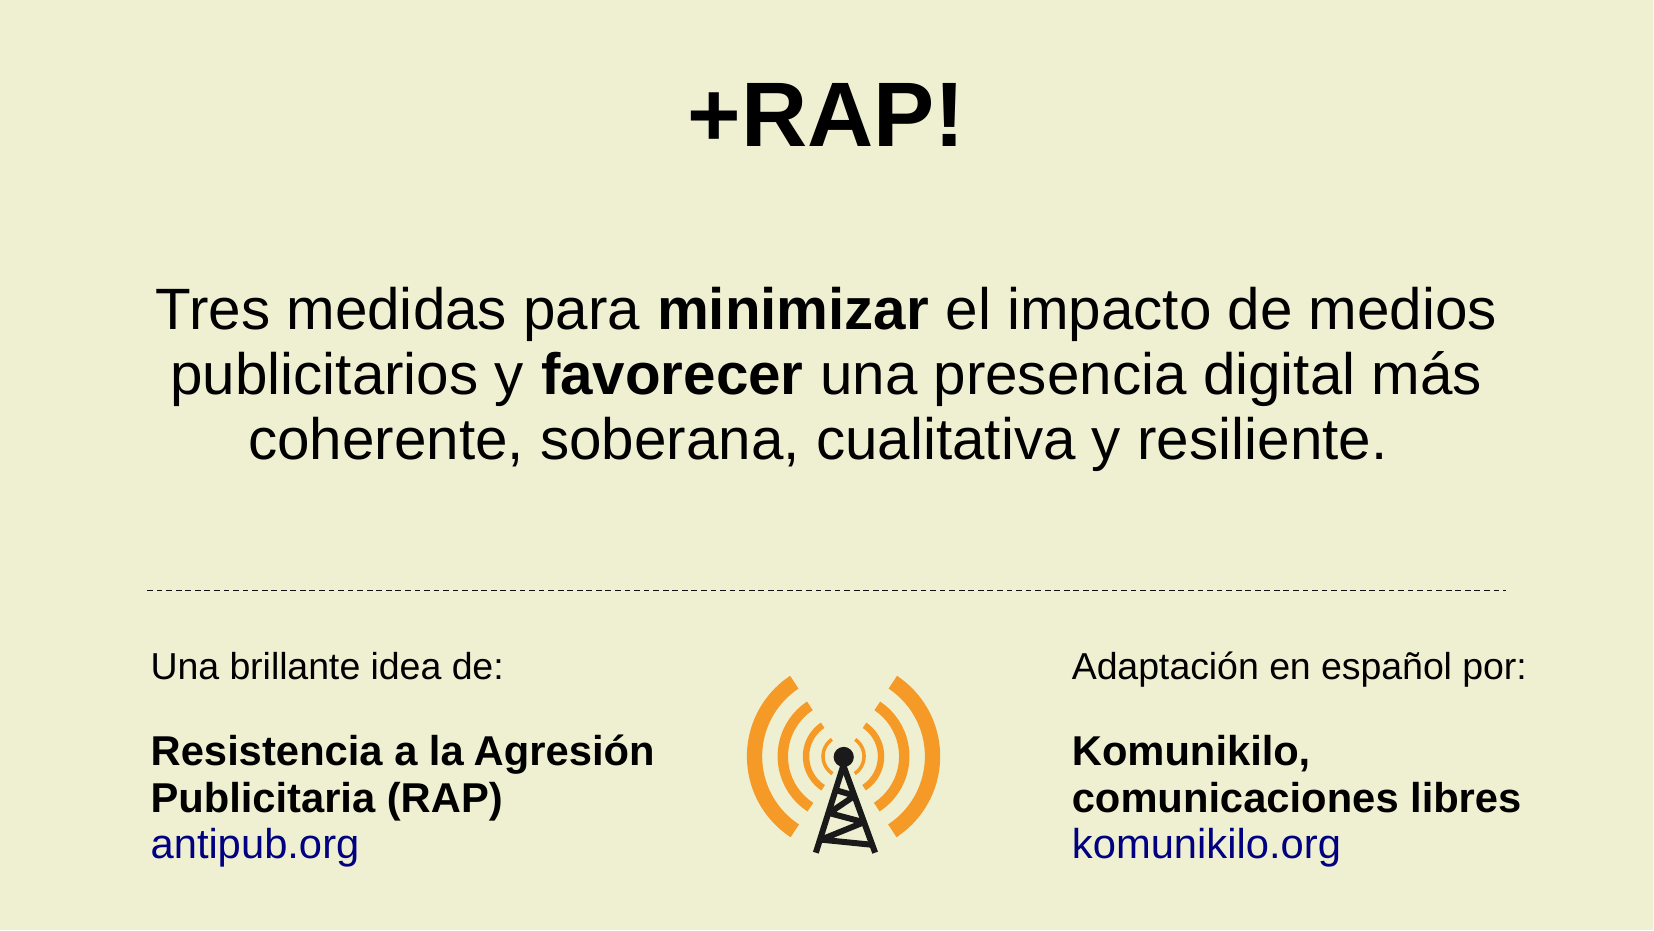

# +RAP!
Tres medidas para minimizar el impacto de medios publicitarios y favorecer una presencia digital más coherente, soberana, cualitativa y resiliente.
Una brillante idea de:
Adaptación en español por:
Resistencia a la Agresión Publicitaria (RAP)
antipub.org
Komunikilo, comunicaciones libres
komunikilo.org